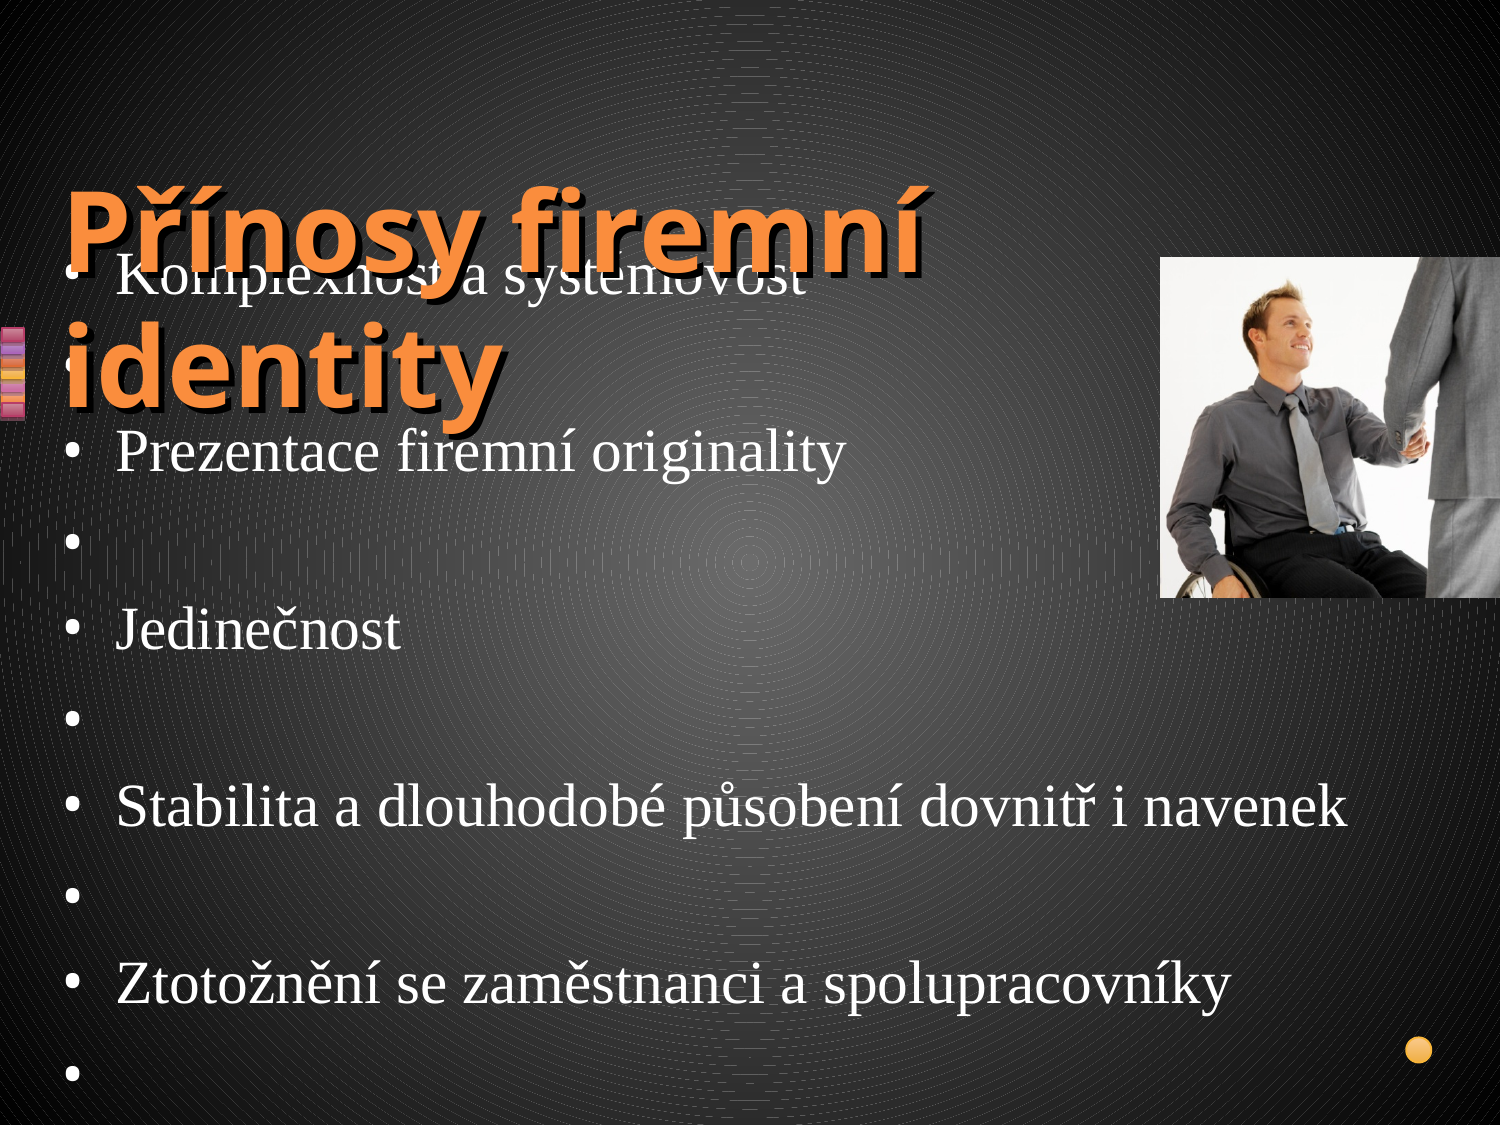

Přínosy firemní identity
# Komplexnost a systémovost
Prezentace firemní originality
Jedinečnost
Stabilita a dlouhodobé působení dovnitř i navenek
Ztotožnění se zaměstnanci a spolupracovníky